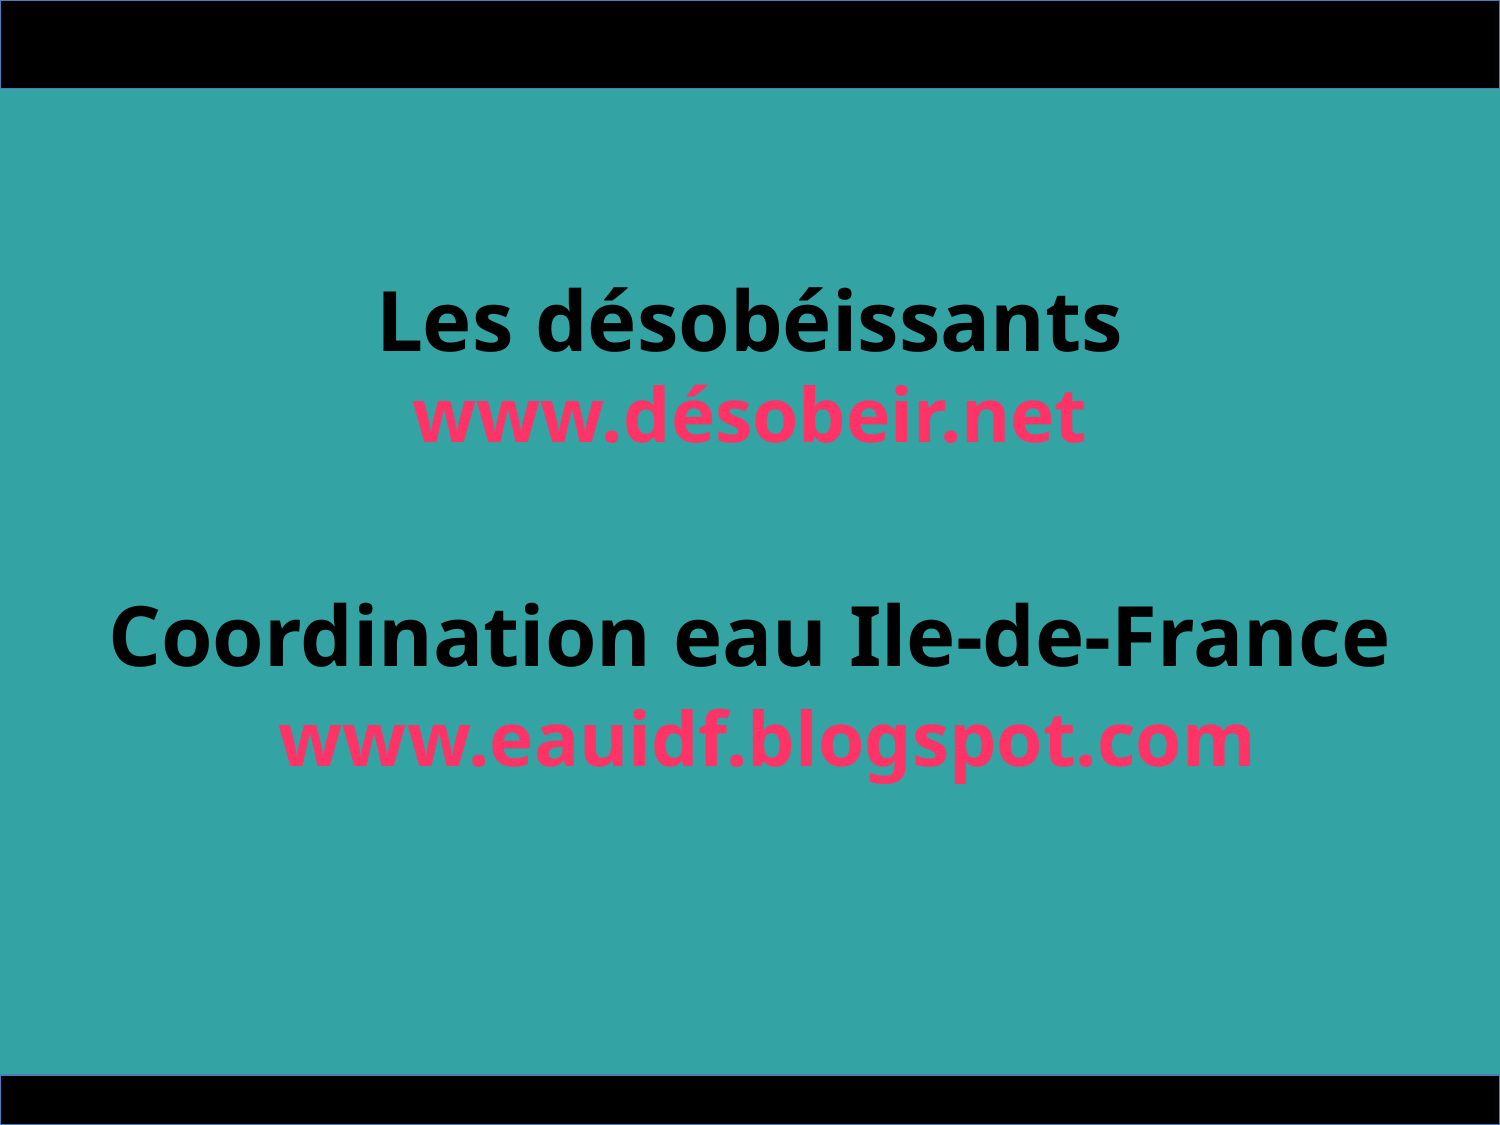

Les désobéissants
www.désobeir.net
Coordination eau Ile-de-France
#
www.eauidf.blogspot.com